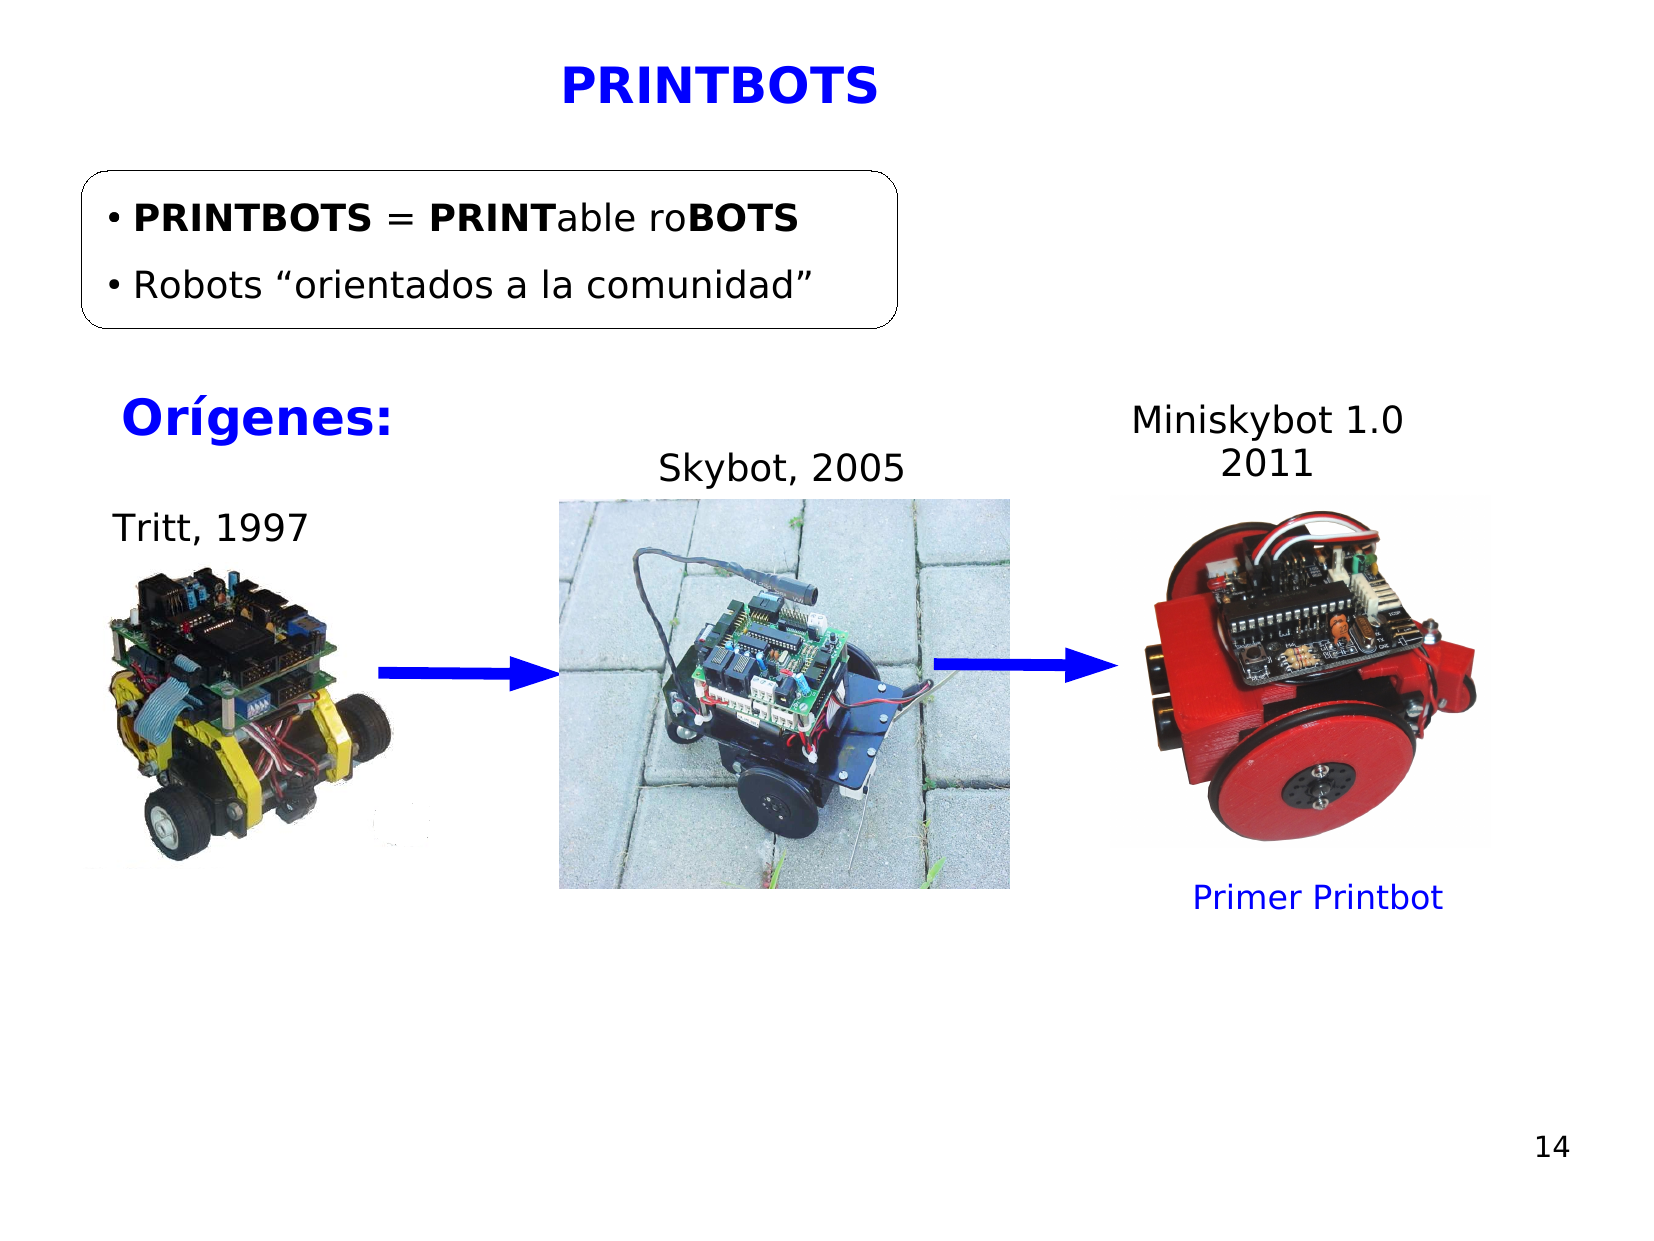

PRINTBOTS
 PRINTBOTS = PRINTable roBOTS
 Robots “orientados a la comunidad”
Orígenes:
Miniskybot 1.0 2011
Skybot, 2005
Tritt, 1997
Primer Printbot
14